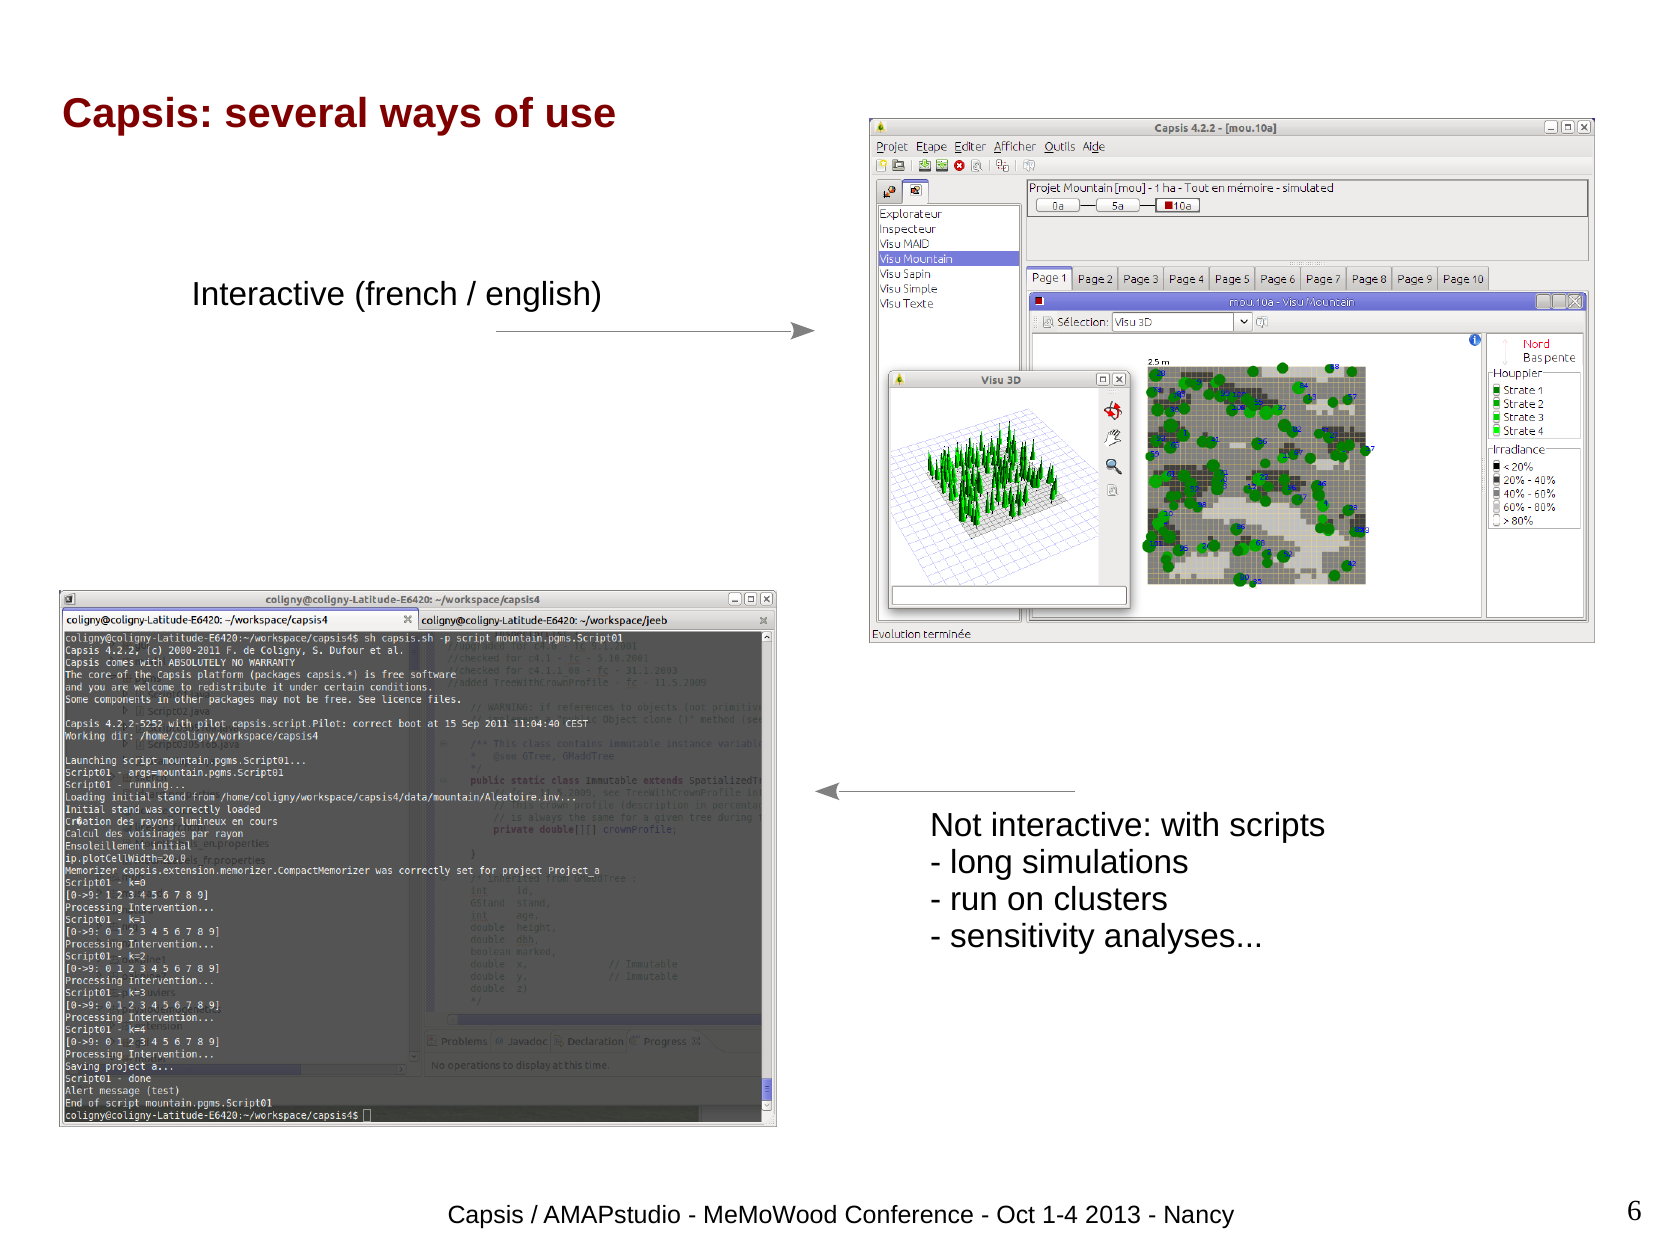

Capsis: several ways of use
Interactive (french / english)
Not interactive: with scripts
- long simulations
- run on clusters
- sensitivity analyses...
Capsis / AMAPstudio - MeMoWood Conference - Oct 1-4 2013 - Nancy